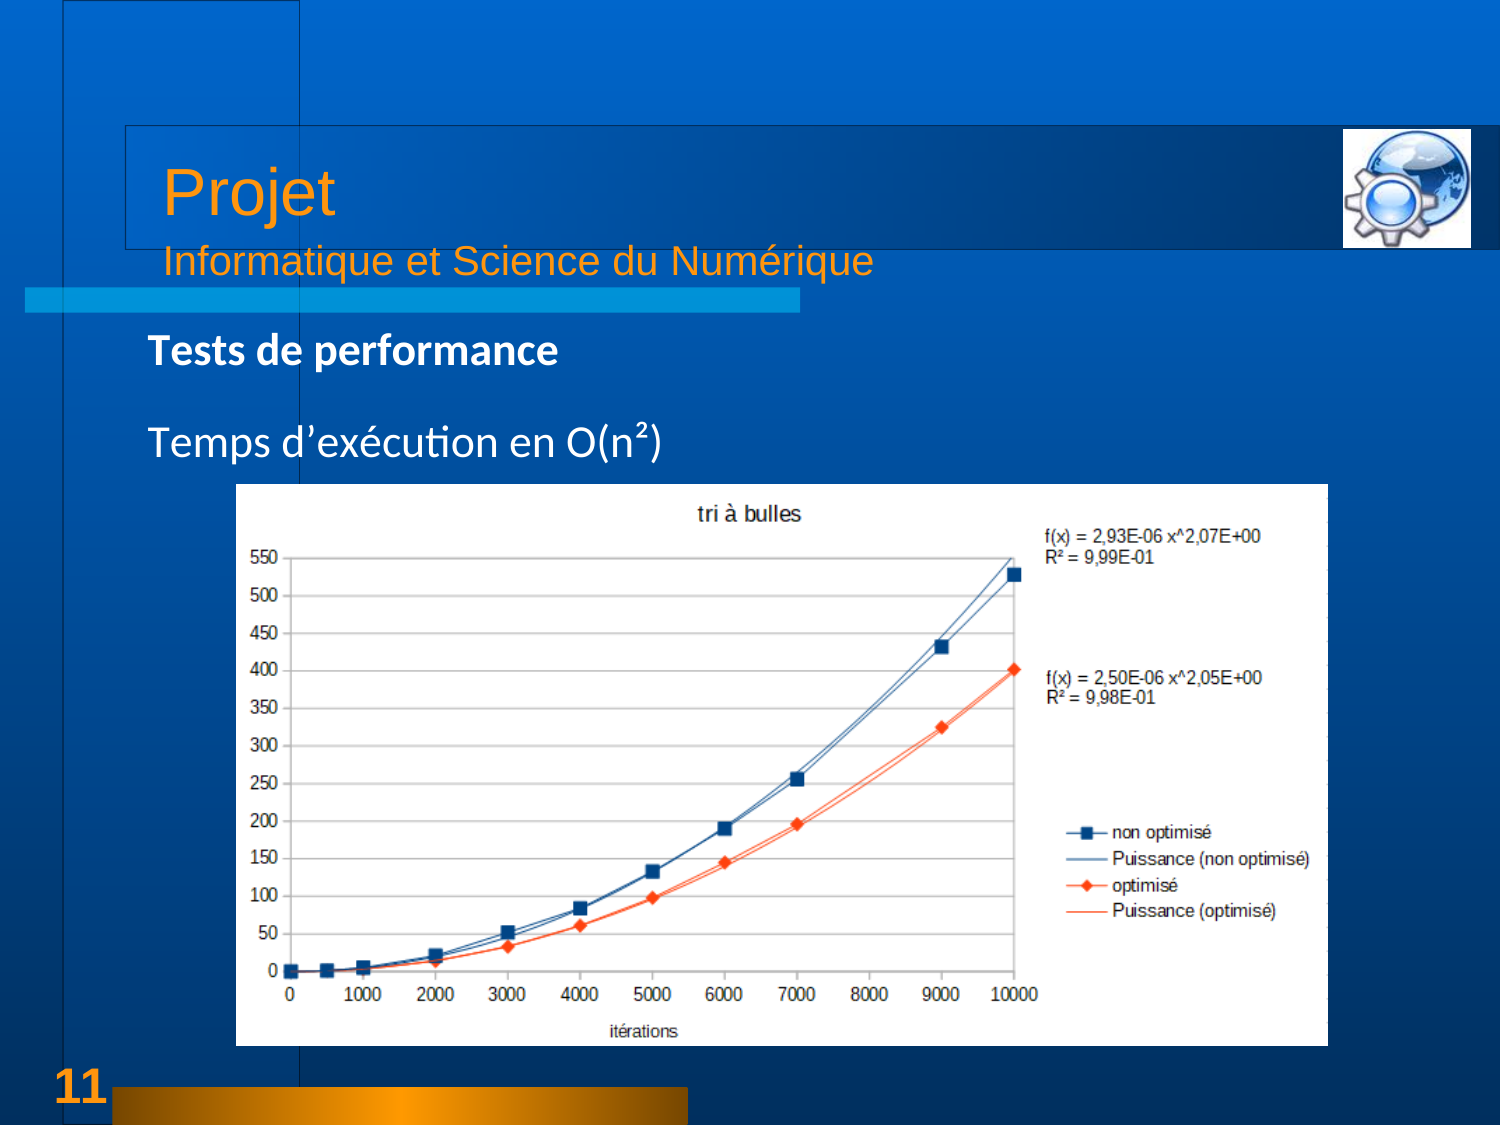

Tests de performance
Temps d’exécution en O(n²)